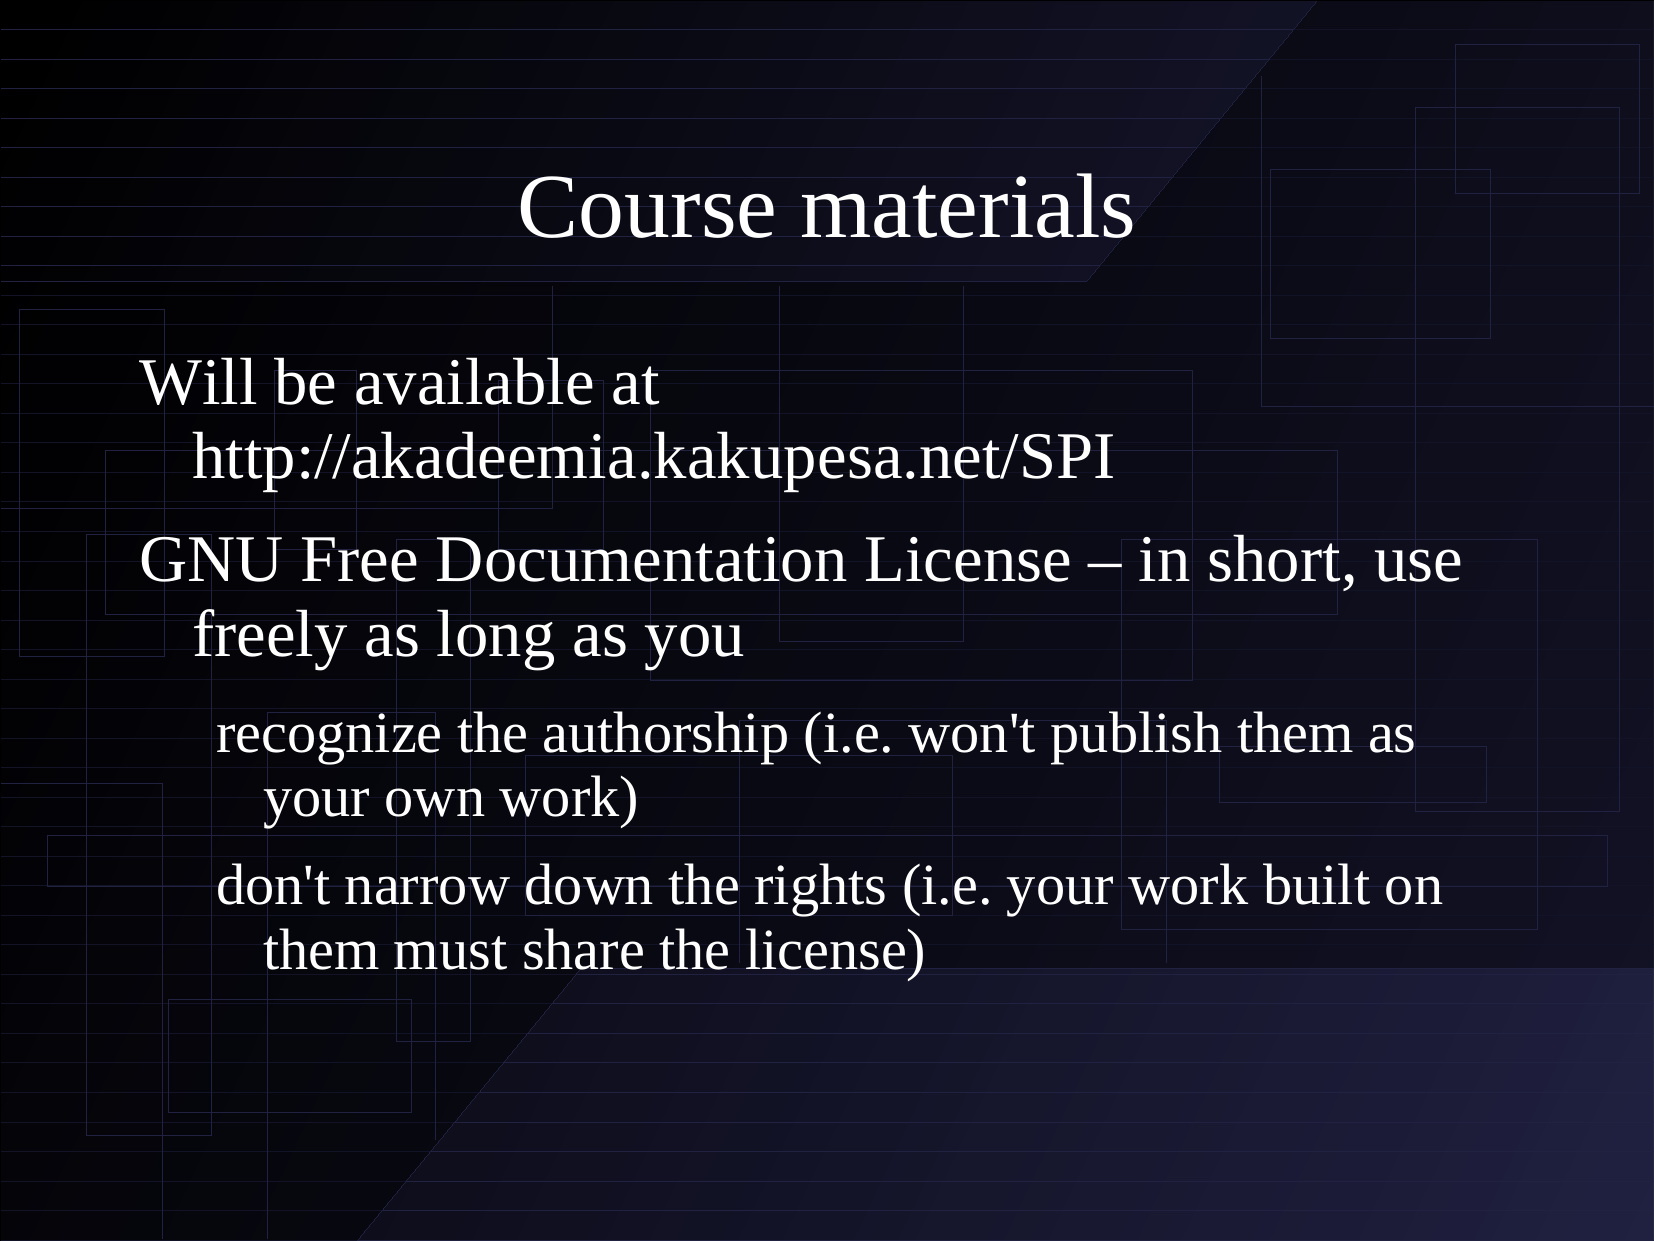

# Course materials
Will be available at http://akadeemia.kakupesa.net/SPI
GNU Free Documentation License – in short, use freely as long as you
recognize the authorship (i.e. won't publish them as your own work)
don't narrow down the rights (i.e. your work built on them must share the license)